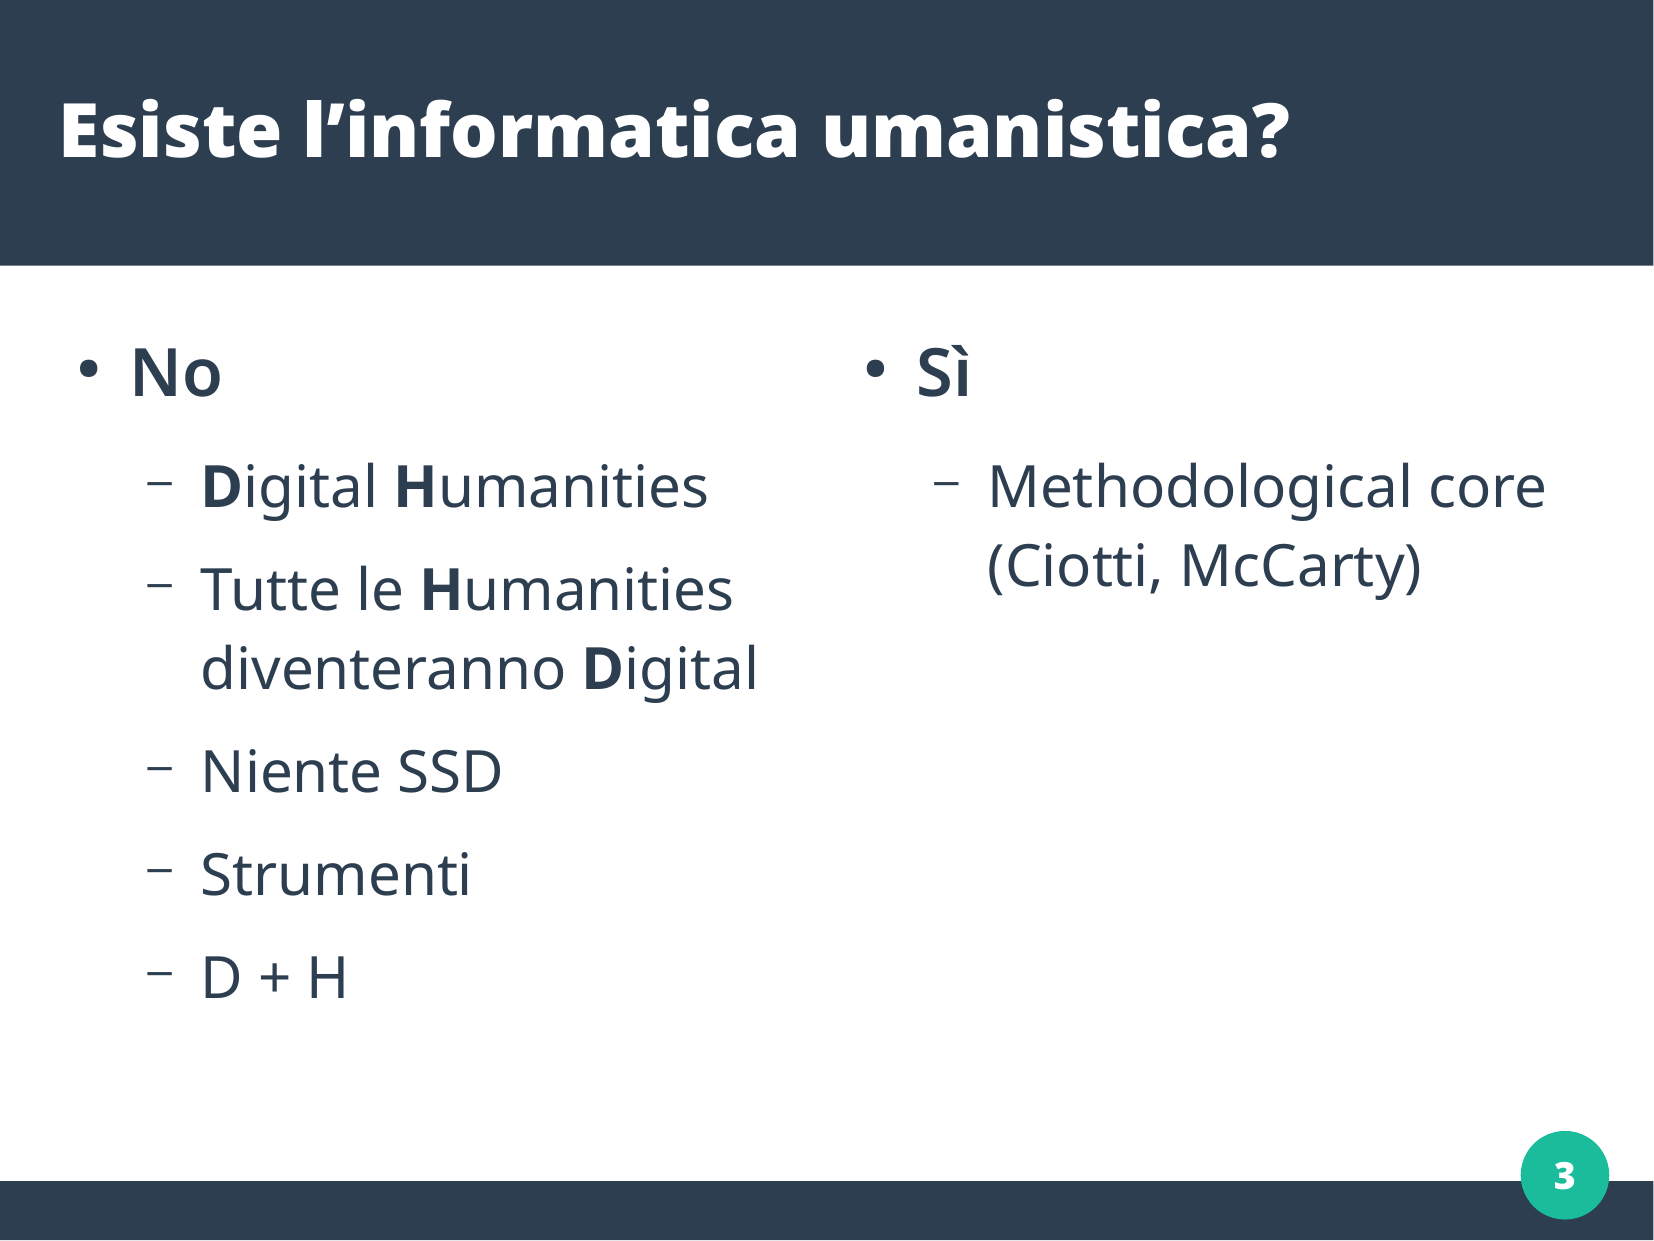

# Esiste l’informatica umanistica?
No
Digital Humanities
Tutte le Humanities diventeranno Digital
Niente SSD
Strumenti
D + H
Sì
Methodological core
(Ciotti, McCarty)
3